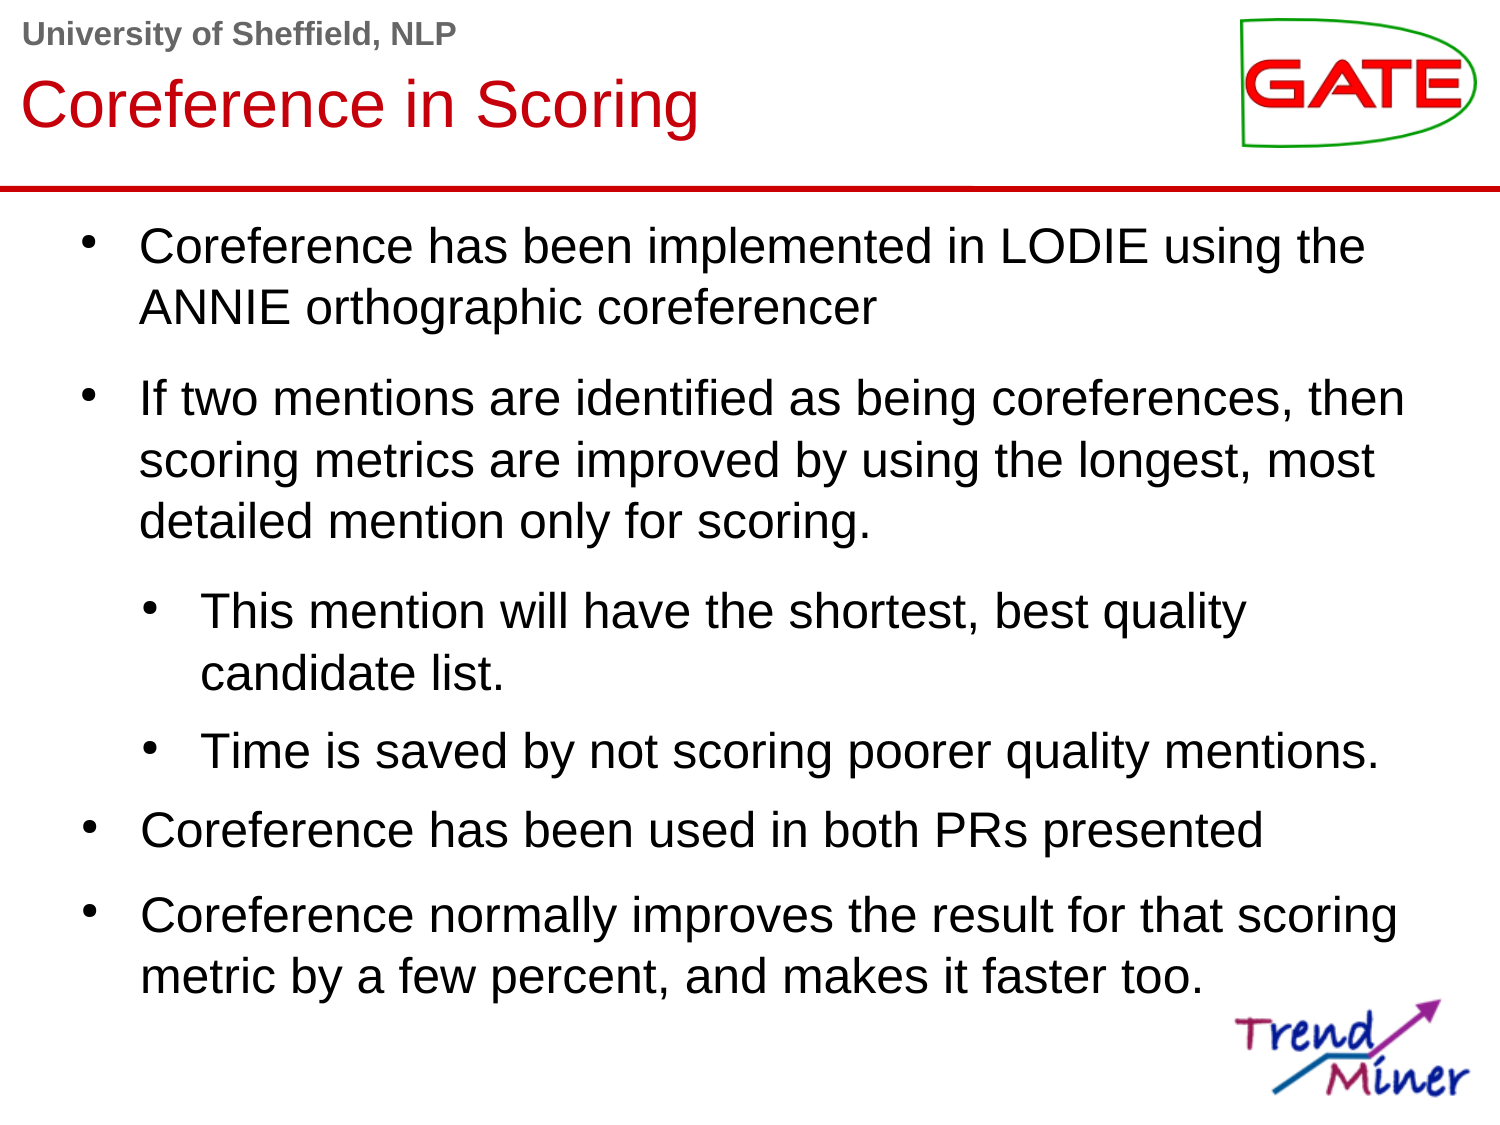

# Coreference in Scoring
Coreference has been implemented in LODIE using the ANNIE orthographic coreferencer
If two mentions are identified as being coreferences, then scoring metrics are improved by using the longest, most detailed mention only for scoring.
This mention will have the shortest, best quality candidate list.
Time is saved by not scoring poorer quality mentions.
Coreference has been used in both PRs presented
Coreference normally improves the result for that scoring metric by a few percent, and makes it faster too.